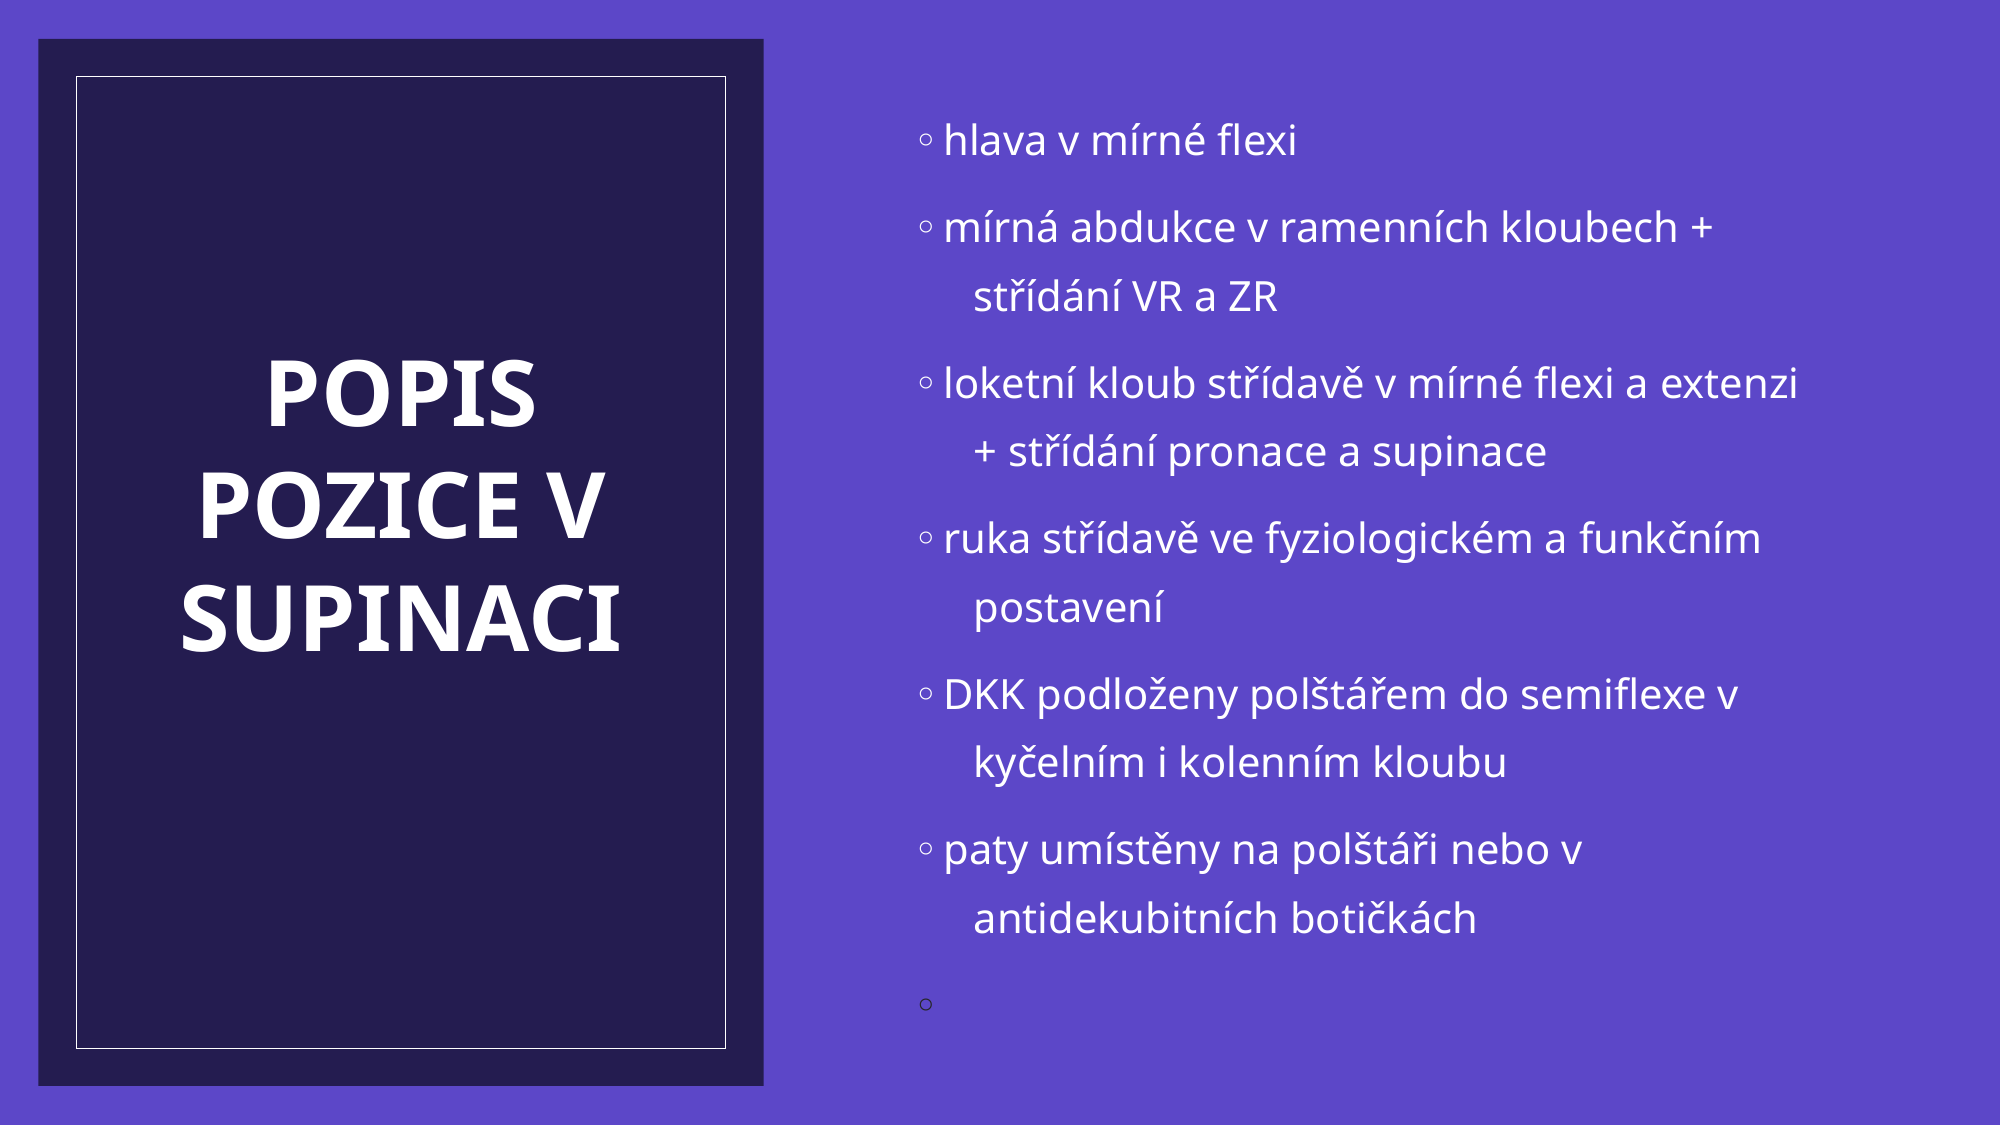

hlava v mírné flexi
mírná abdukce v ramenních kloubech + střídání VR a ZR
loketní kloub střídavě v mírné flexi a extenzi + střídání pronace a supinace
ruka střídavě ve fyziologickém a funkčním postavení
DKK podloženy polštářem do semiflexe v kyčelním i kolenním kloubu
paty umístěny na polštáři nebo v antidekubitních botičkách
# POPIS POZICE V SUPINACI